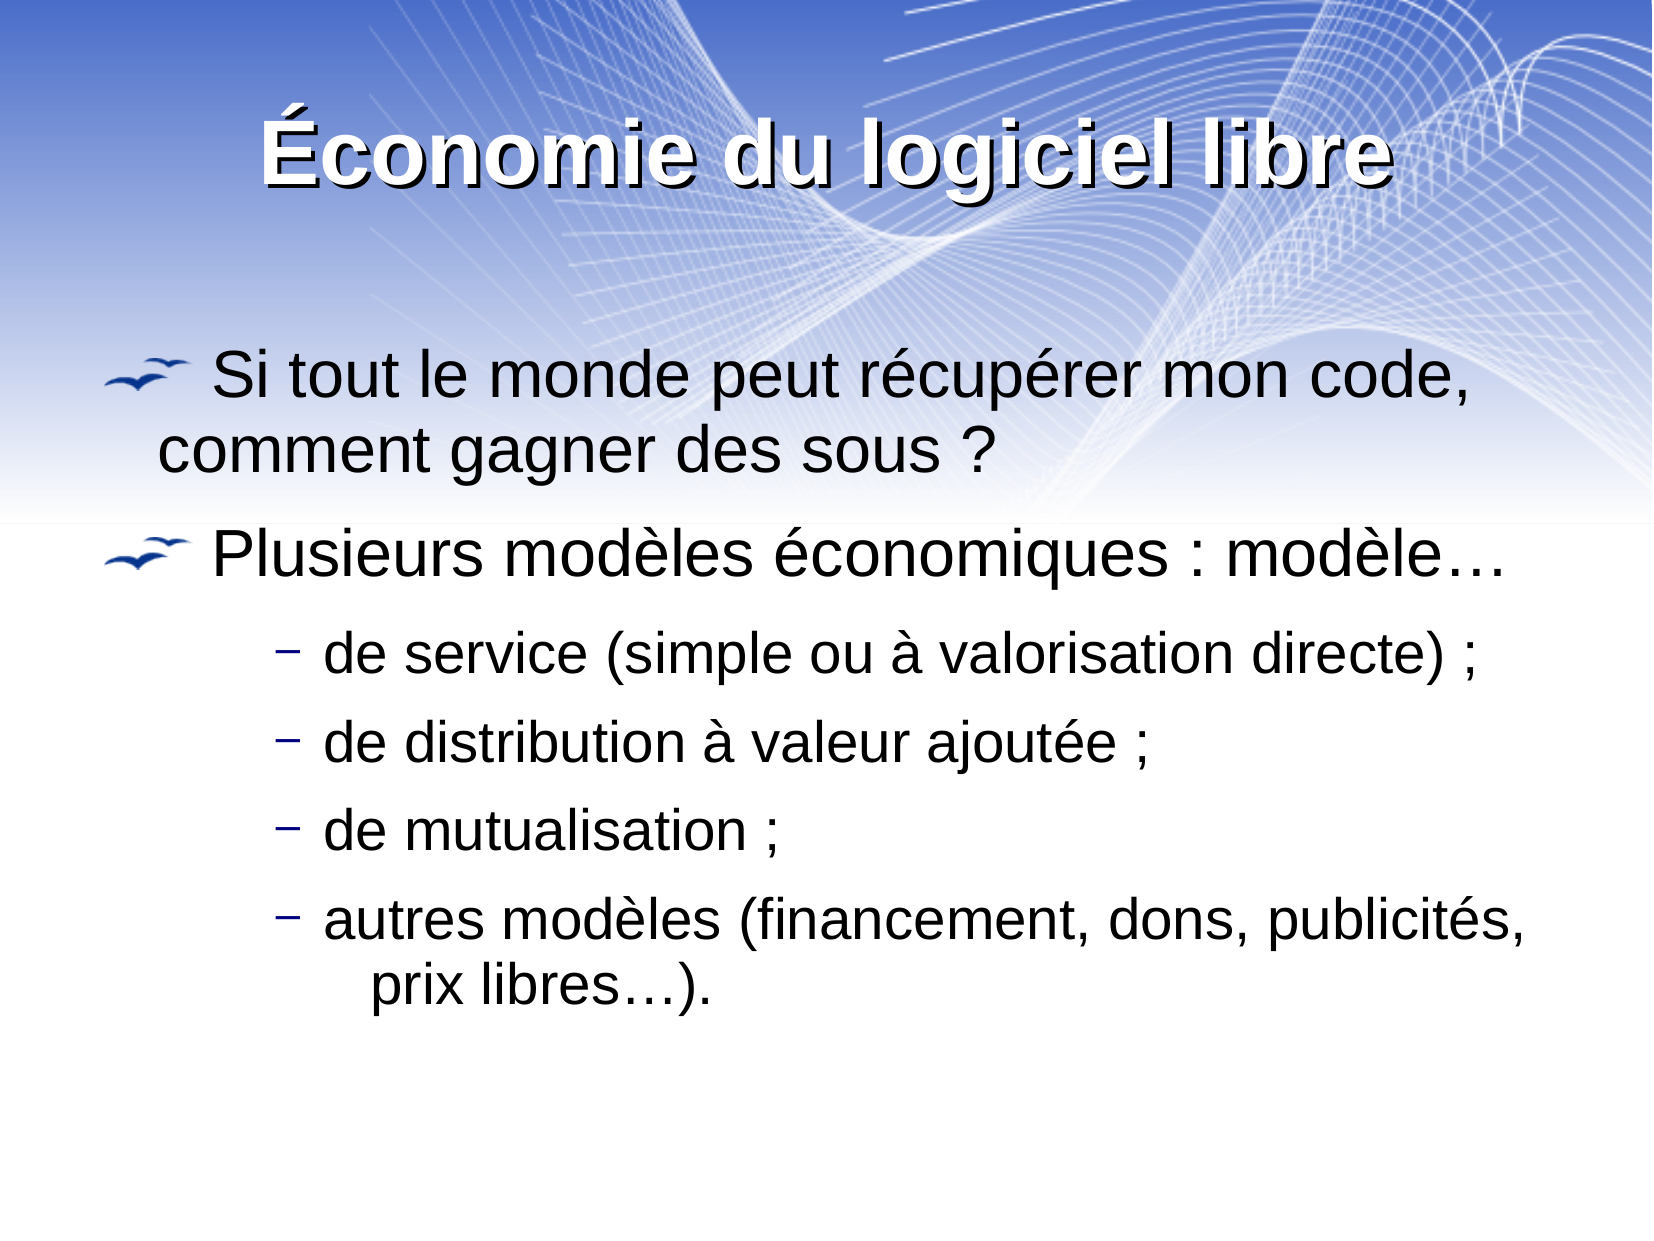

# Économie du logiciel libre
 Si tout le monde peut récupérer mon code, comment gagner des sous ?
 Plusieurs modèles économiques : modèle…
de service (simple ou à valorisation directe) ;
de distribution à valeur ajoutée ;
de mutualisation ;
autres modèles (financement, dons, publicités, prix libres…).